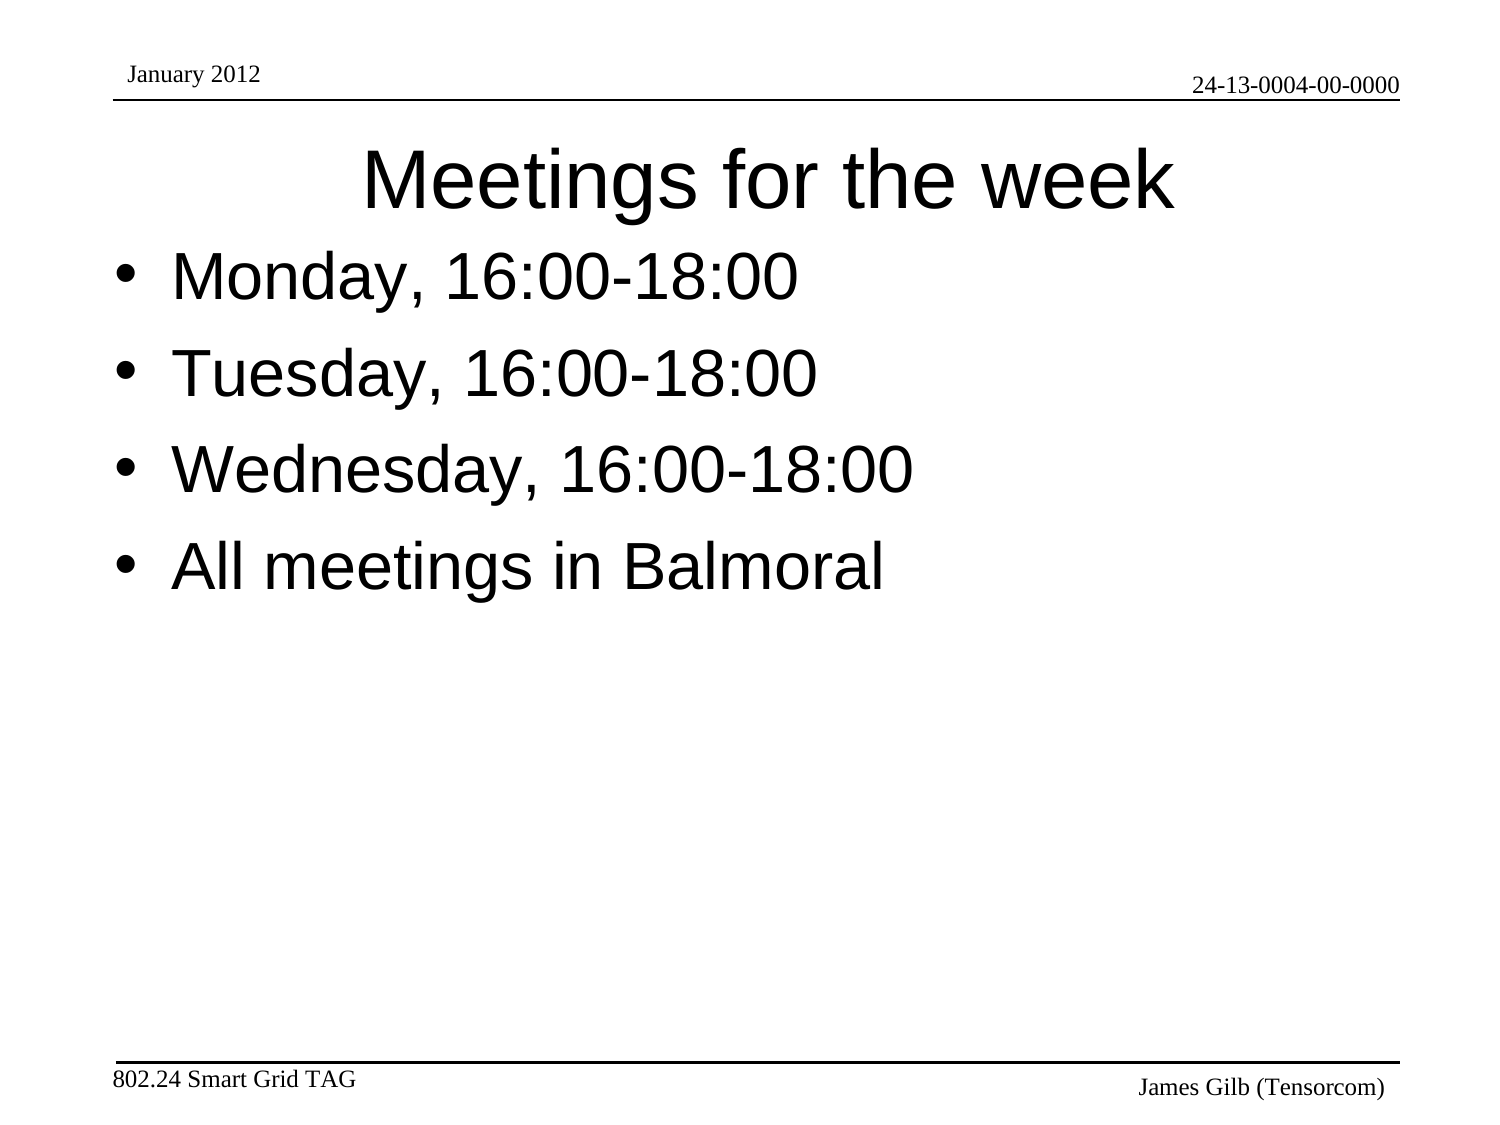

# Meetings for the week
Monday, 16:00-18:00
Tuesday, 16:00-18:00
Wednesday, 16:00-18:00
All meetings in Balmoral